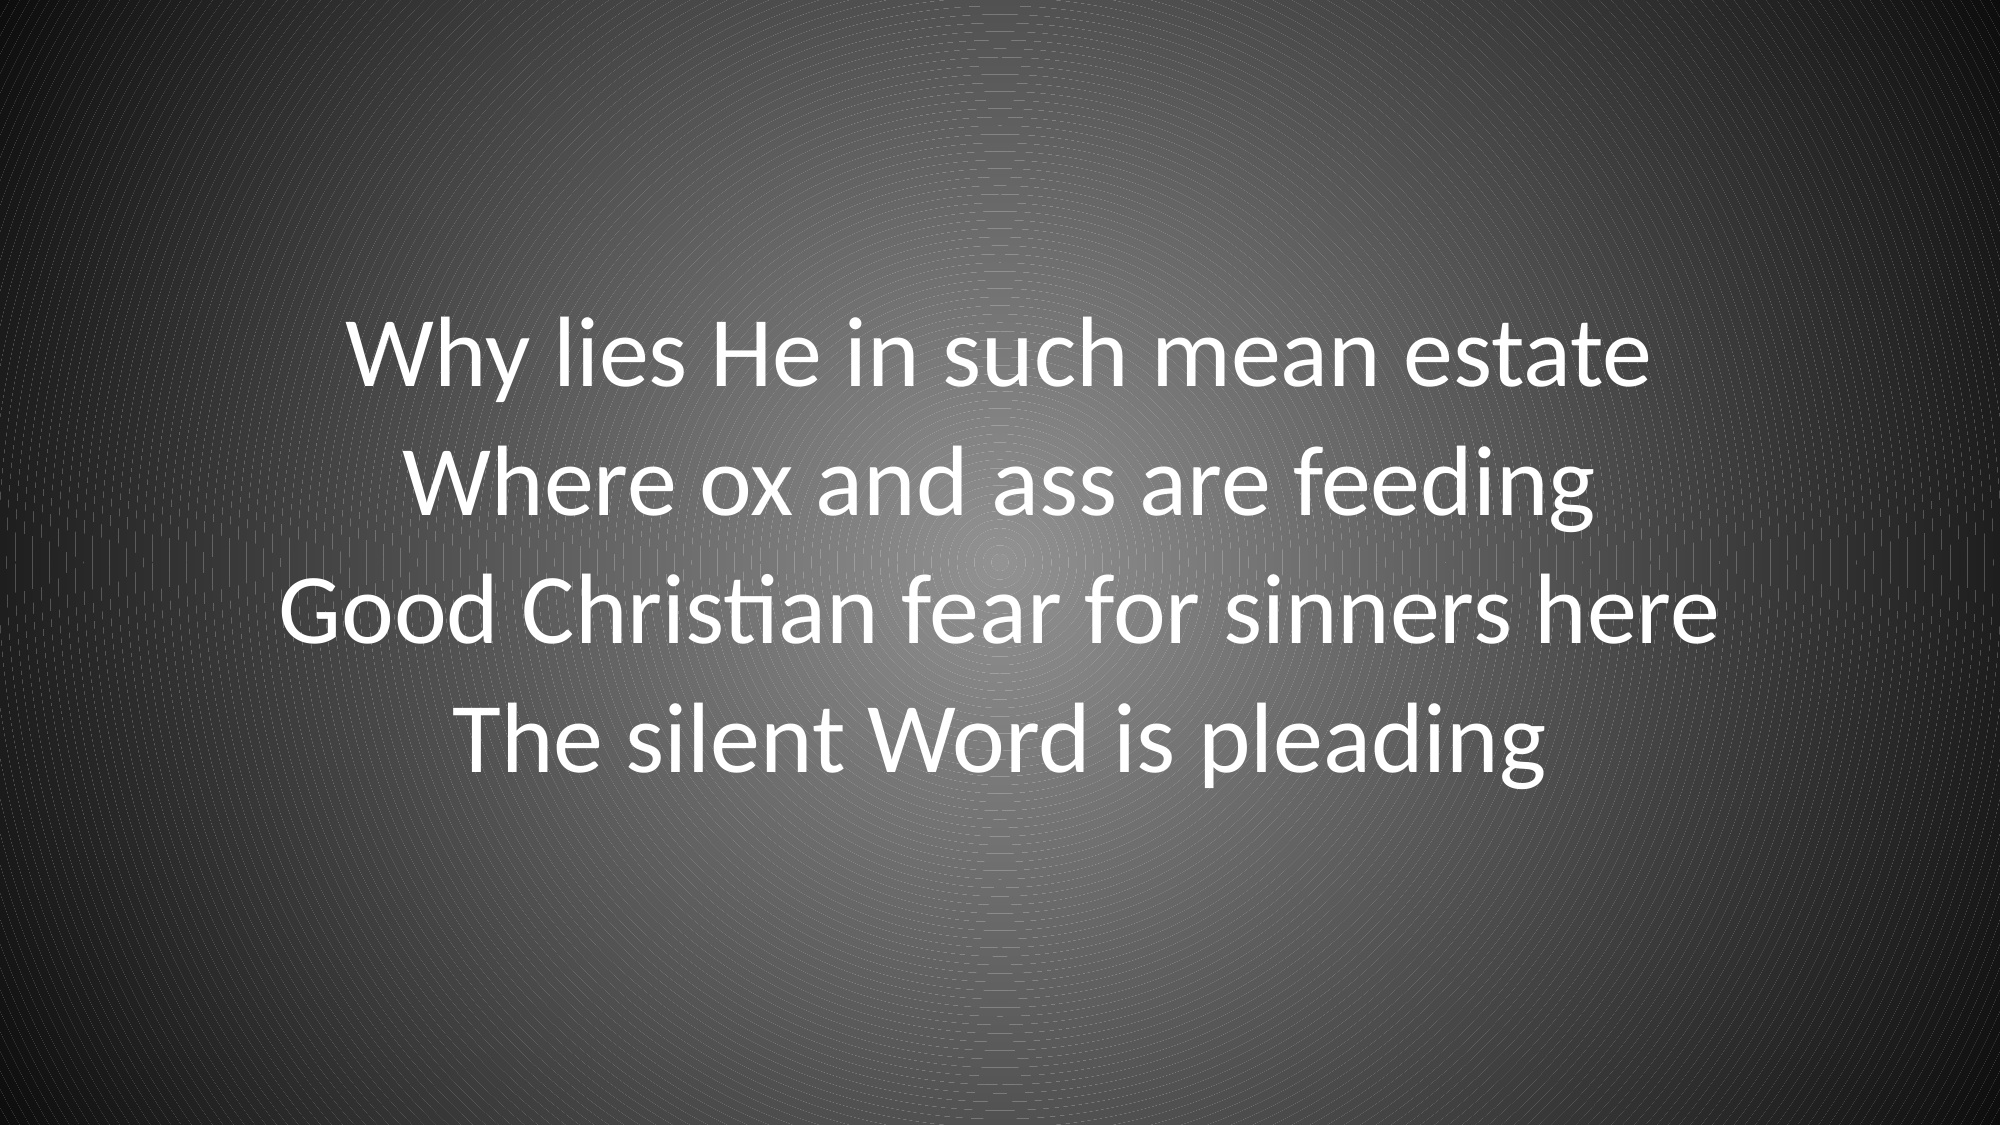

Why lies He in such mean estate
Where ox and ass are feeding
Good Christian fear for sinners here
The silent Word is pleading